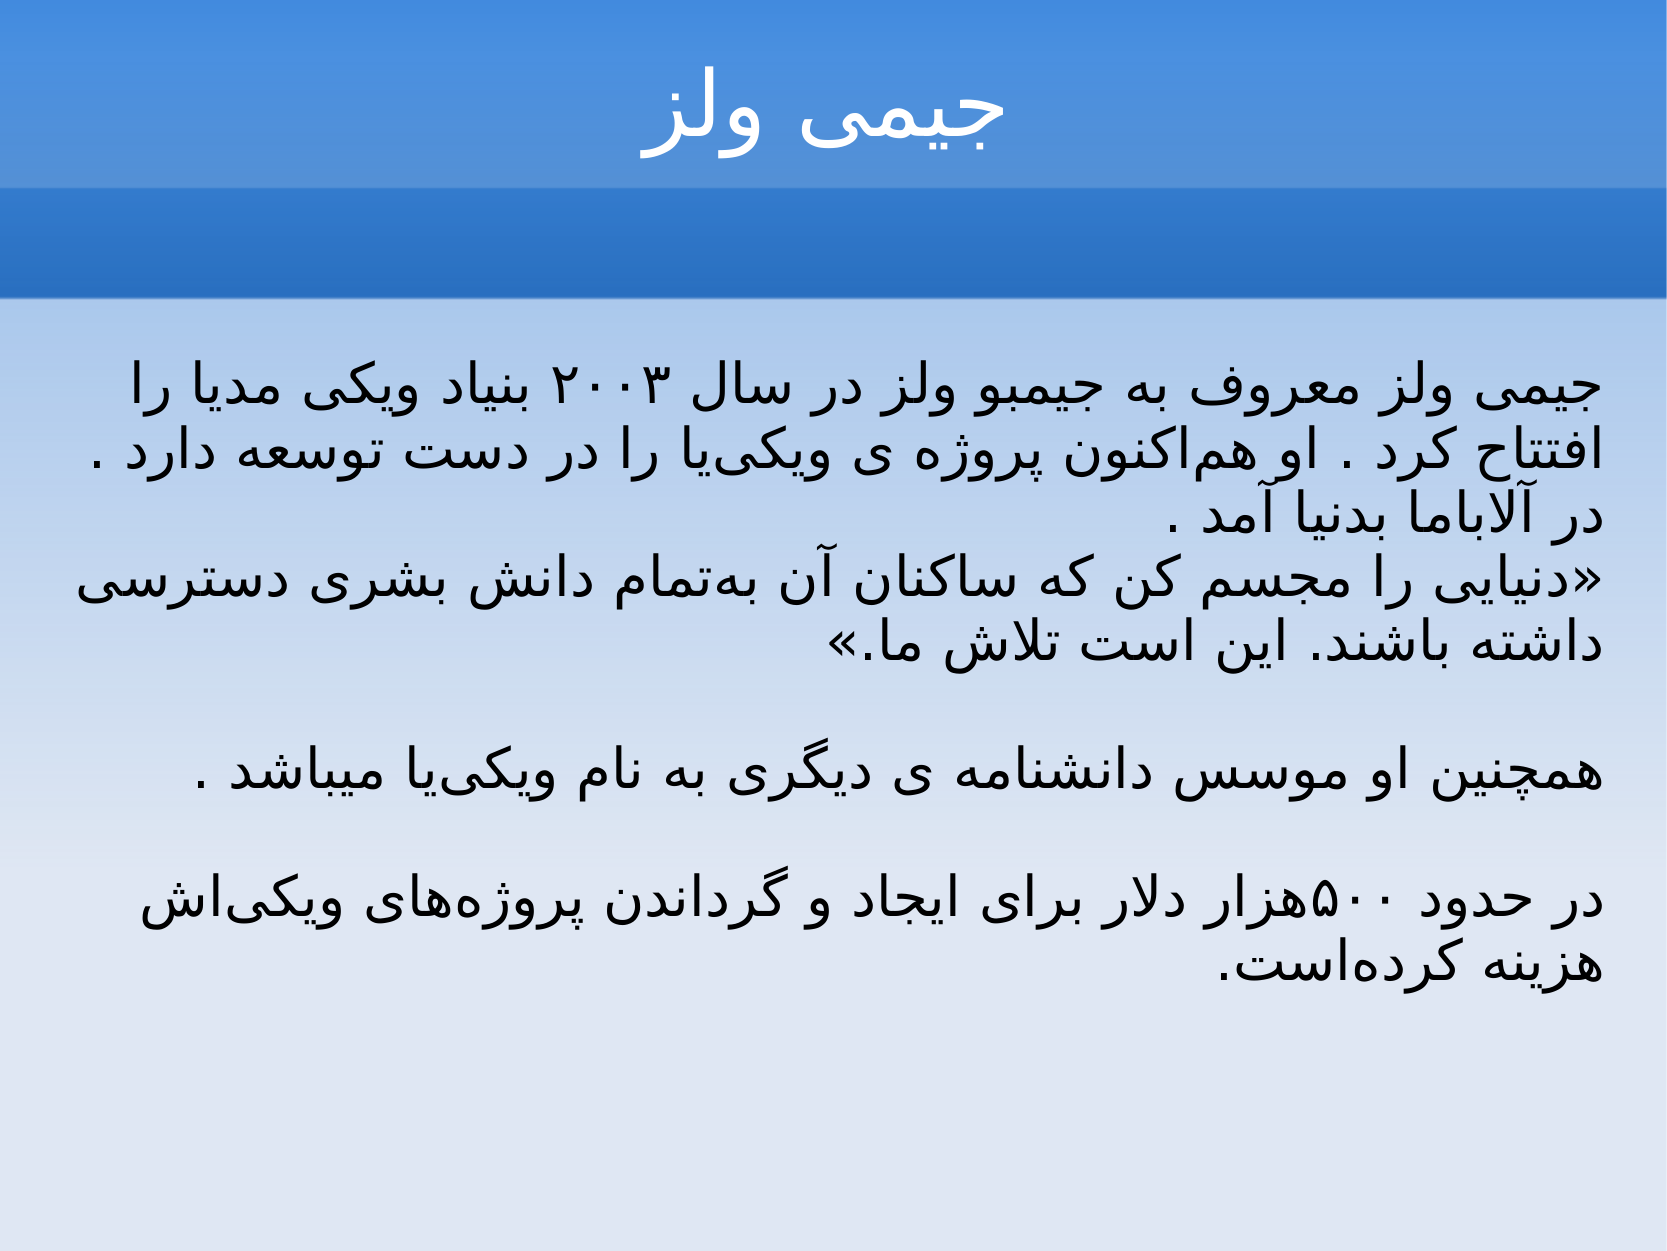

# جیمی ولز
جیمی ولز معروف به جیمبو ولز در سال ۲۰۰۳ بنیاد ویکی مدیا را افتتاح کرد . او هم‌اکنون پروژه ی ویکی‌یا را در دست توسعه دارد . در آلاباما بدنیا آمد .
«دنیایی را مجسم کن که ساکنان آن به‌تمام دانش بشری دسترسی داشته باشند. این است تلاش ما.»
همچنین او موسس دانشنامه ی دیگری به نام ویکی‌یا میباشد .
در حدود ۵۰۰هزار دلار برای ایجاد و گرداندن پروژه‌های ویکی‌اش هزینه کرده‌است.